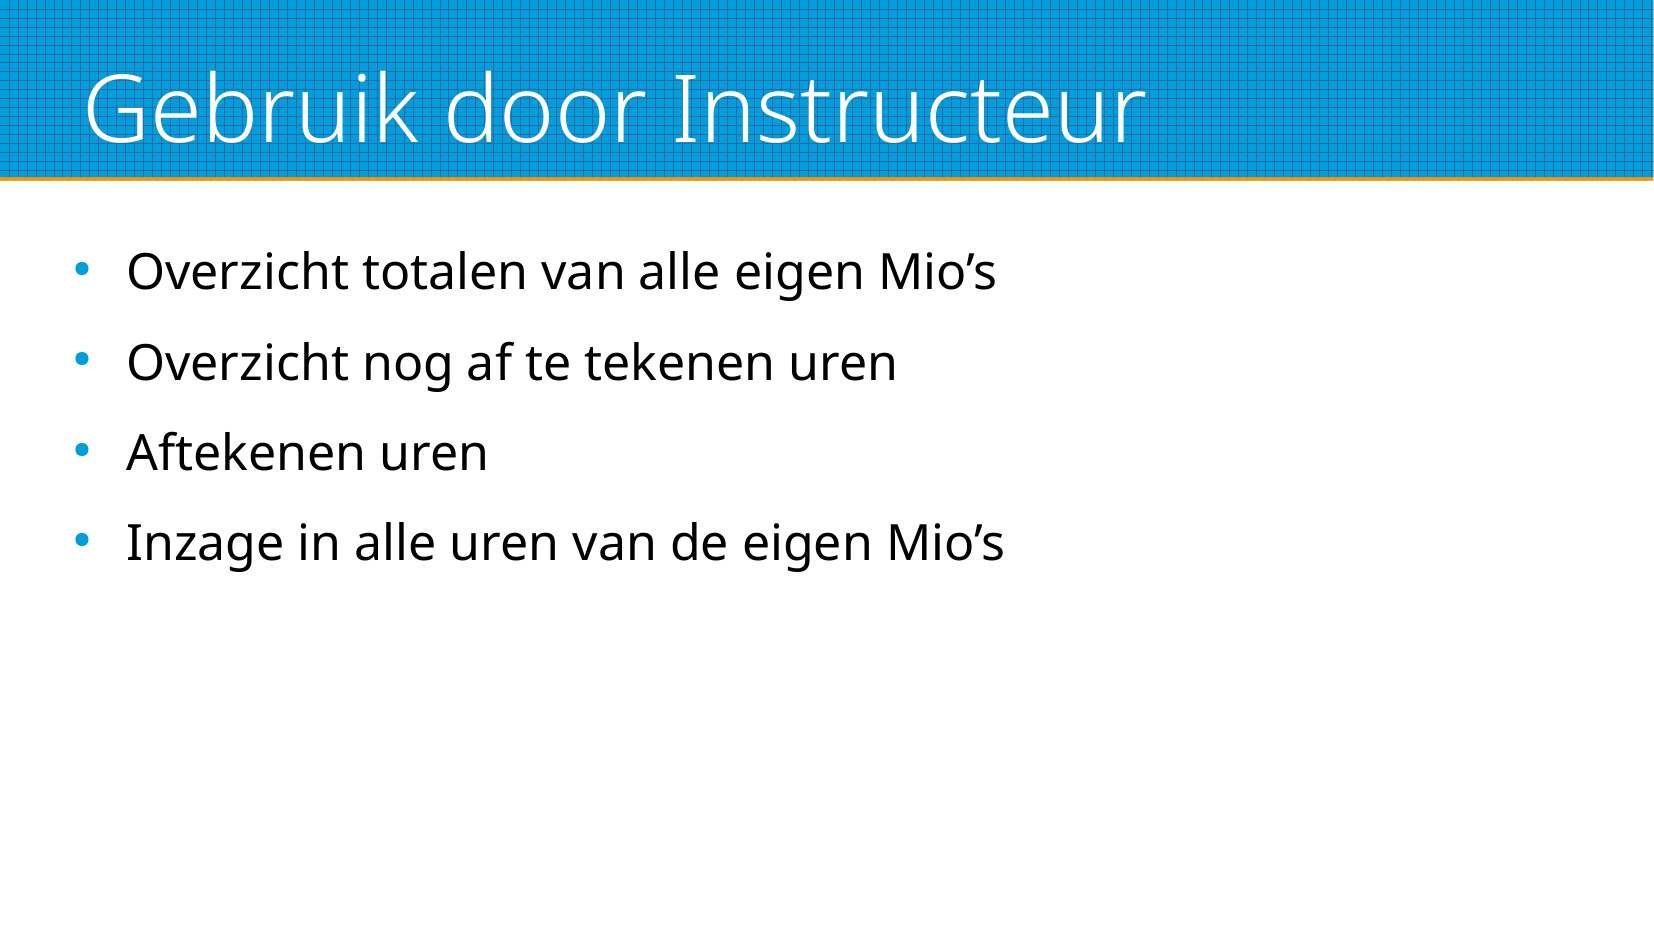

# Gebruik door Instructeur
Overzicht totalen van alle eigen Mio’s
Overzicht nog af te tekenen uren
Aftekenen uren
Inzage in alle uren van de eigen Mio’s